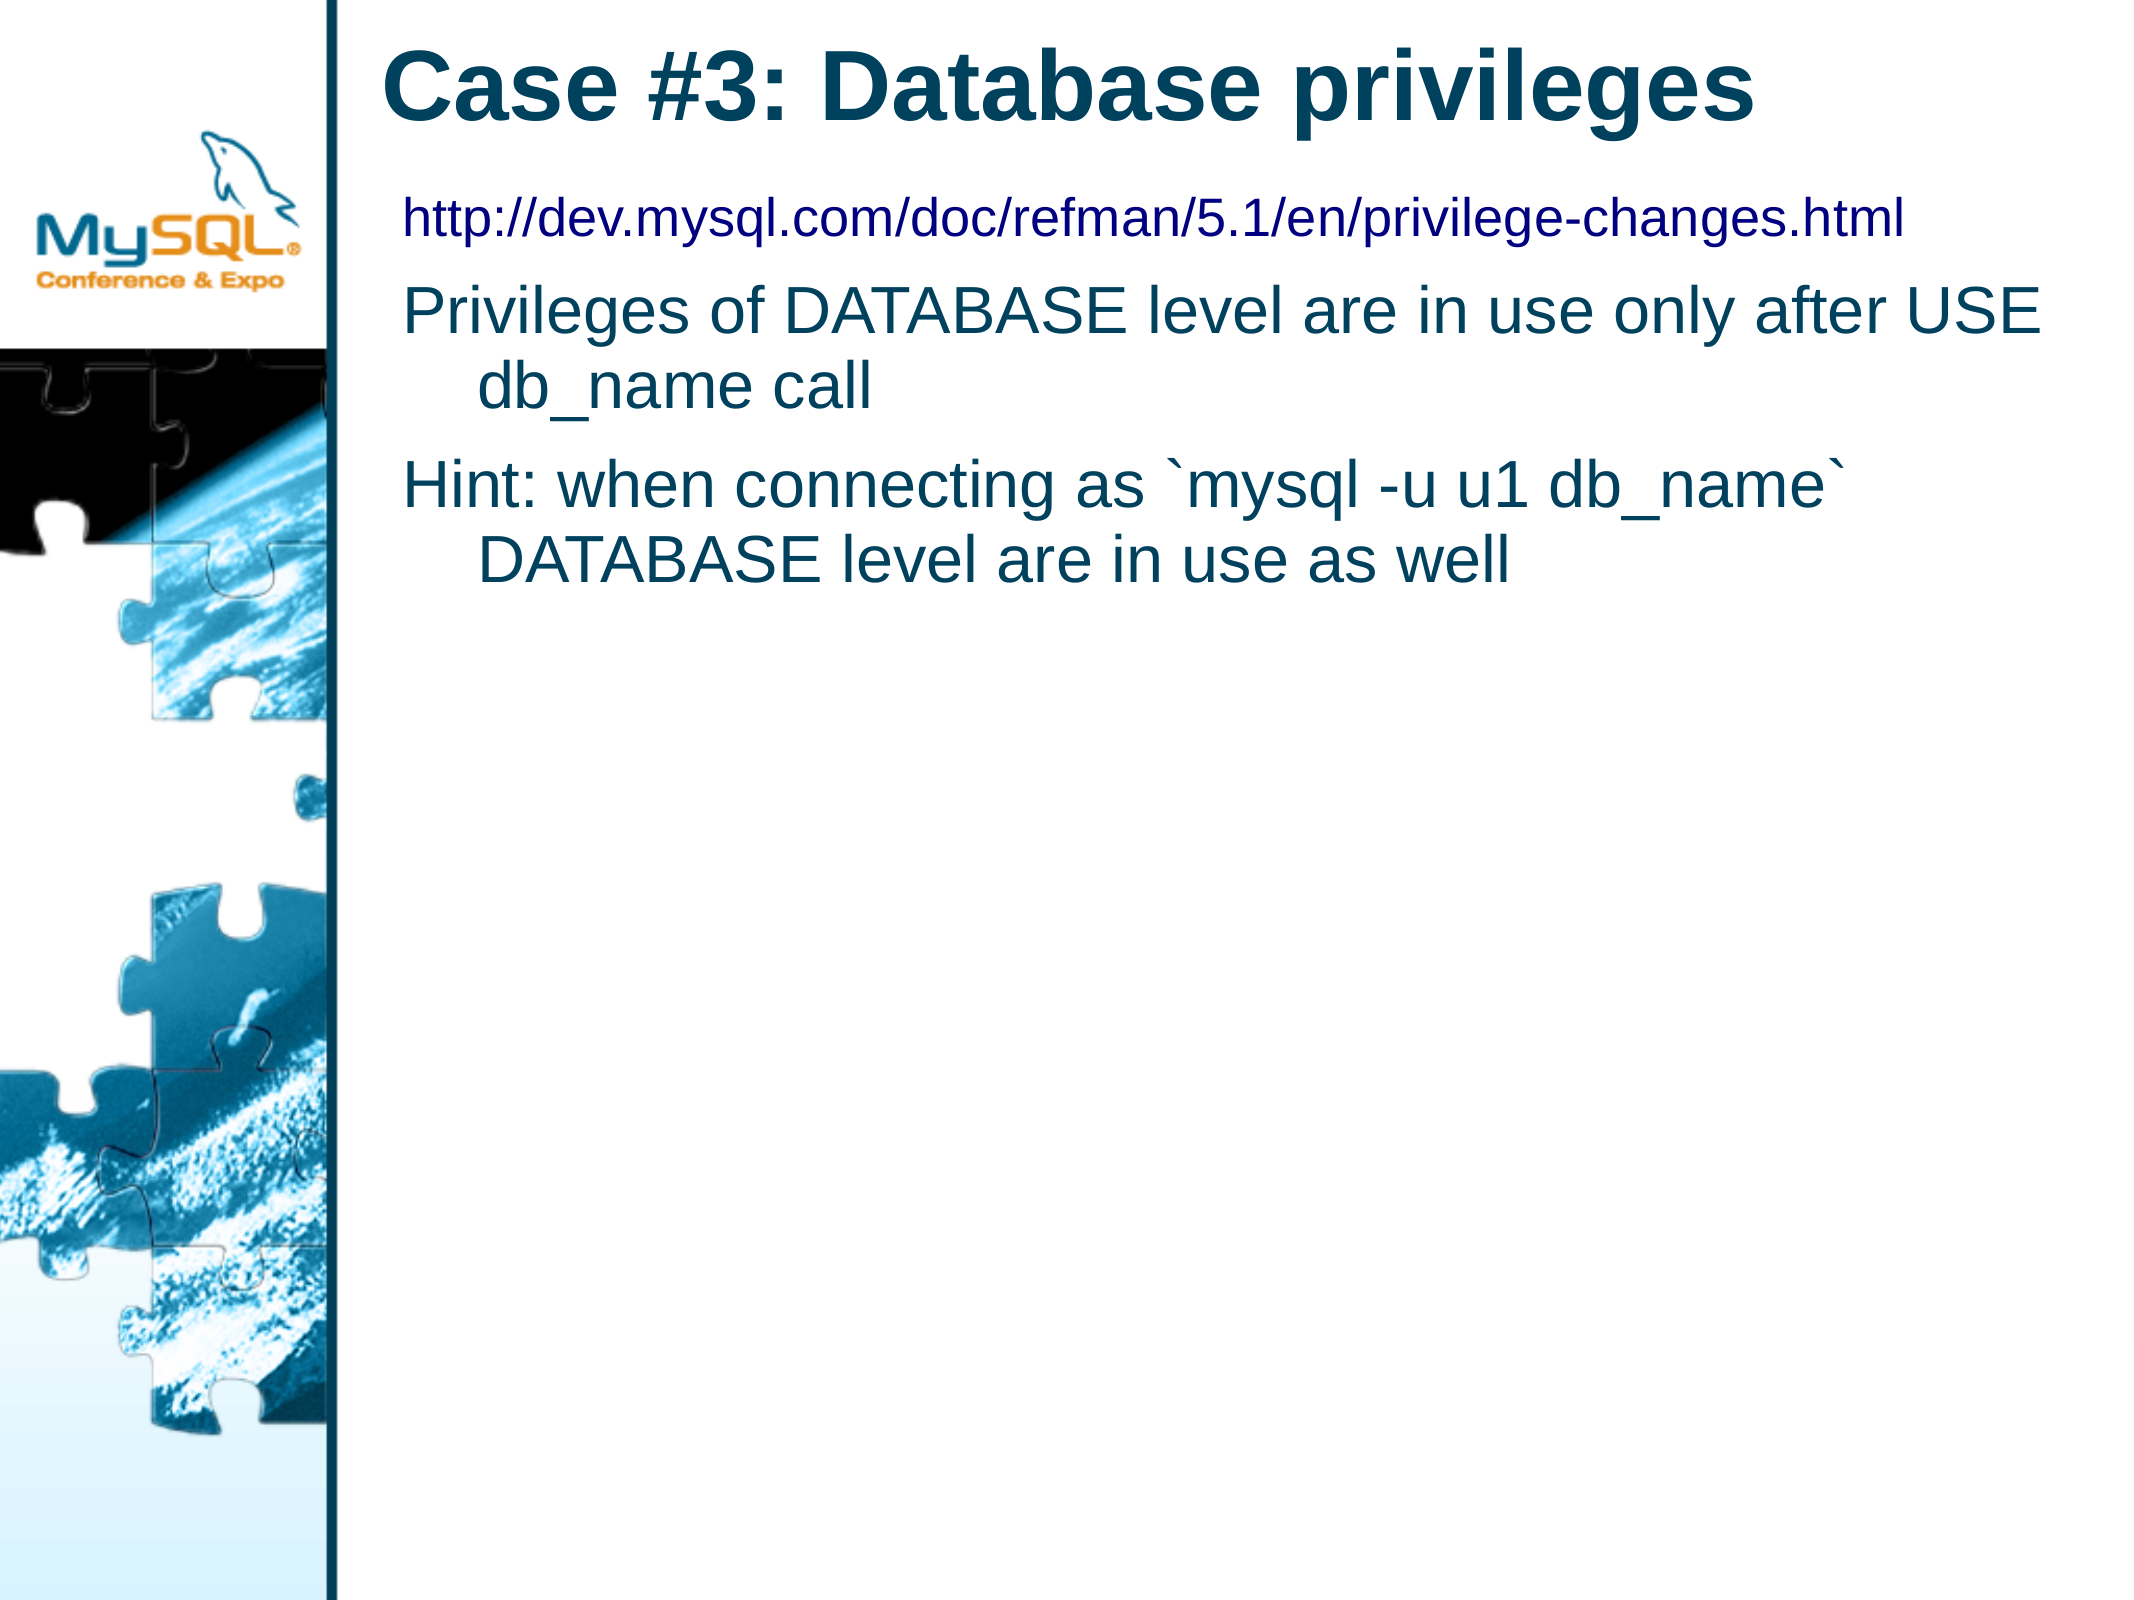

# Case #3: Database privileges
http://dev.mysql.com/doc/refman/5.1/en/privilege-changes.html
Privileges of DATABASE level are in use only after USE db_name call
Hint: when connecting as `mysql -u u1 db_name` DATABASE level are in use as well